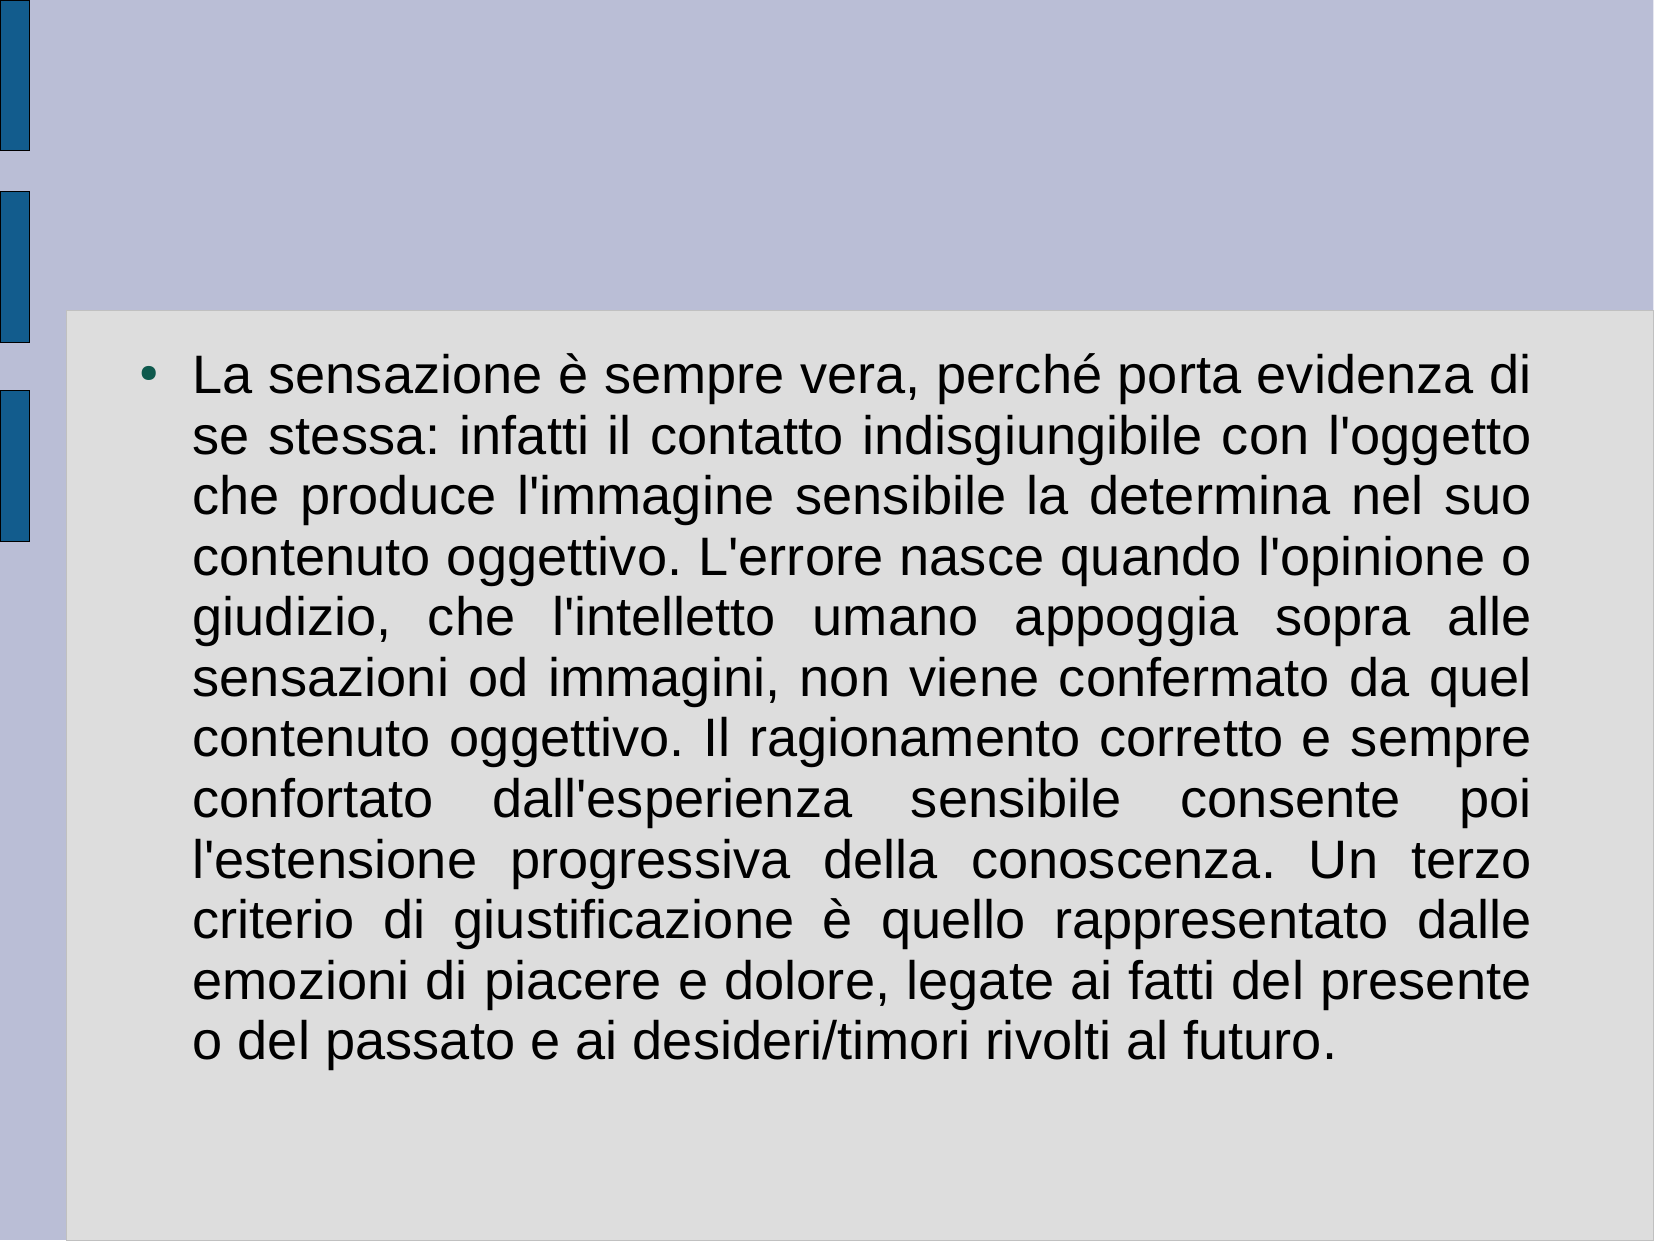

#
La sensazione è sempre vera, perché porta evidenza di se stessa: infatti il contatto indisgiungibile con l'oggetto che produce l'immagine sensibile la determina nel suo contenuto oggettivo. L'errore nasce quando l'opinione o giudizio, che l'intelletto umano appoggia sopra alle sensazioni od immagini, non viene confermato da quel contenuto oggettivo. Il ragionamento corretto e sempre confortato dall'esperienza sensibile consente poi l'estensione progressiva della conoscenza. Un terzo criterio di giustificazione è quello rappresentato dalle emozioni di piacere e dolore, legate ai fatti del presente o del passato e ai desideri/timori rivolti al futuro.